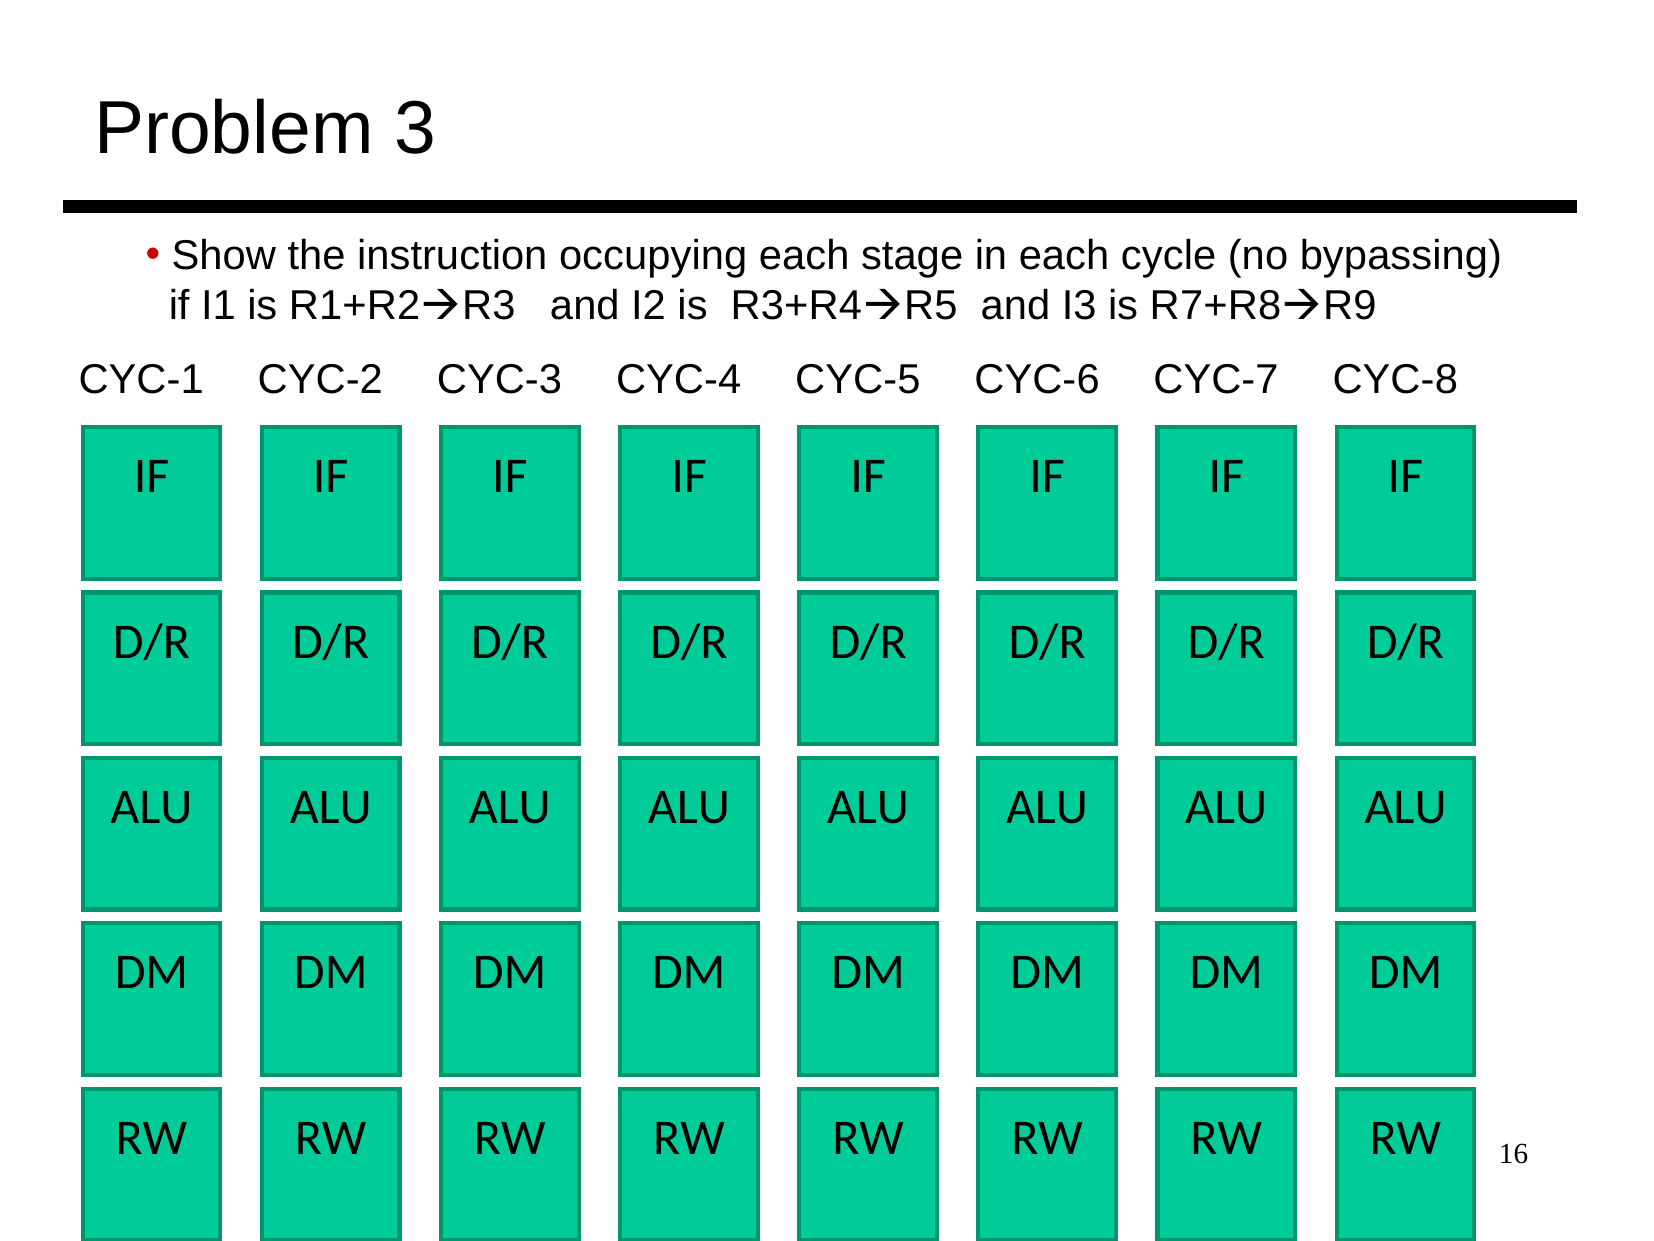

Problem 3
 Show the instruction occupying each stage in each cycle (no bypassing)
 if I1 is R1+R2R3 and I2 is R3+R4R5 and I3 is R7+R8R9
CYC-1
CYC-2
CYC-3
CYC-4
CYC-5
CYC-6
CYC-7
CYC-8
IF
IF
IF
IF
IF
IF
IF
IF
D/R
D/R
D/R
D/R
D/R
D/R
D/R
D/R
ALU
ALU
ALU
ALU
ALU
ALU
ALU
ALU
DM
DM
DM
DM
DM
DM
DM
DM
RW
RW
RW
RW
RW
RW
RW
RW